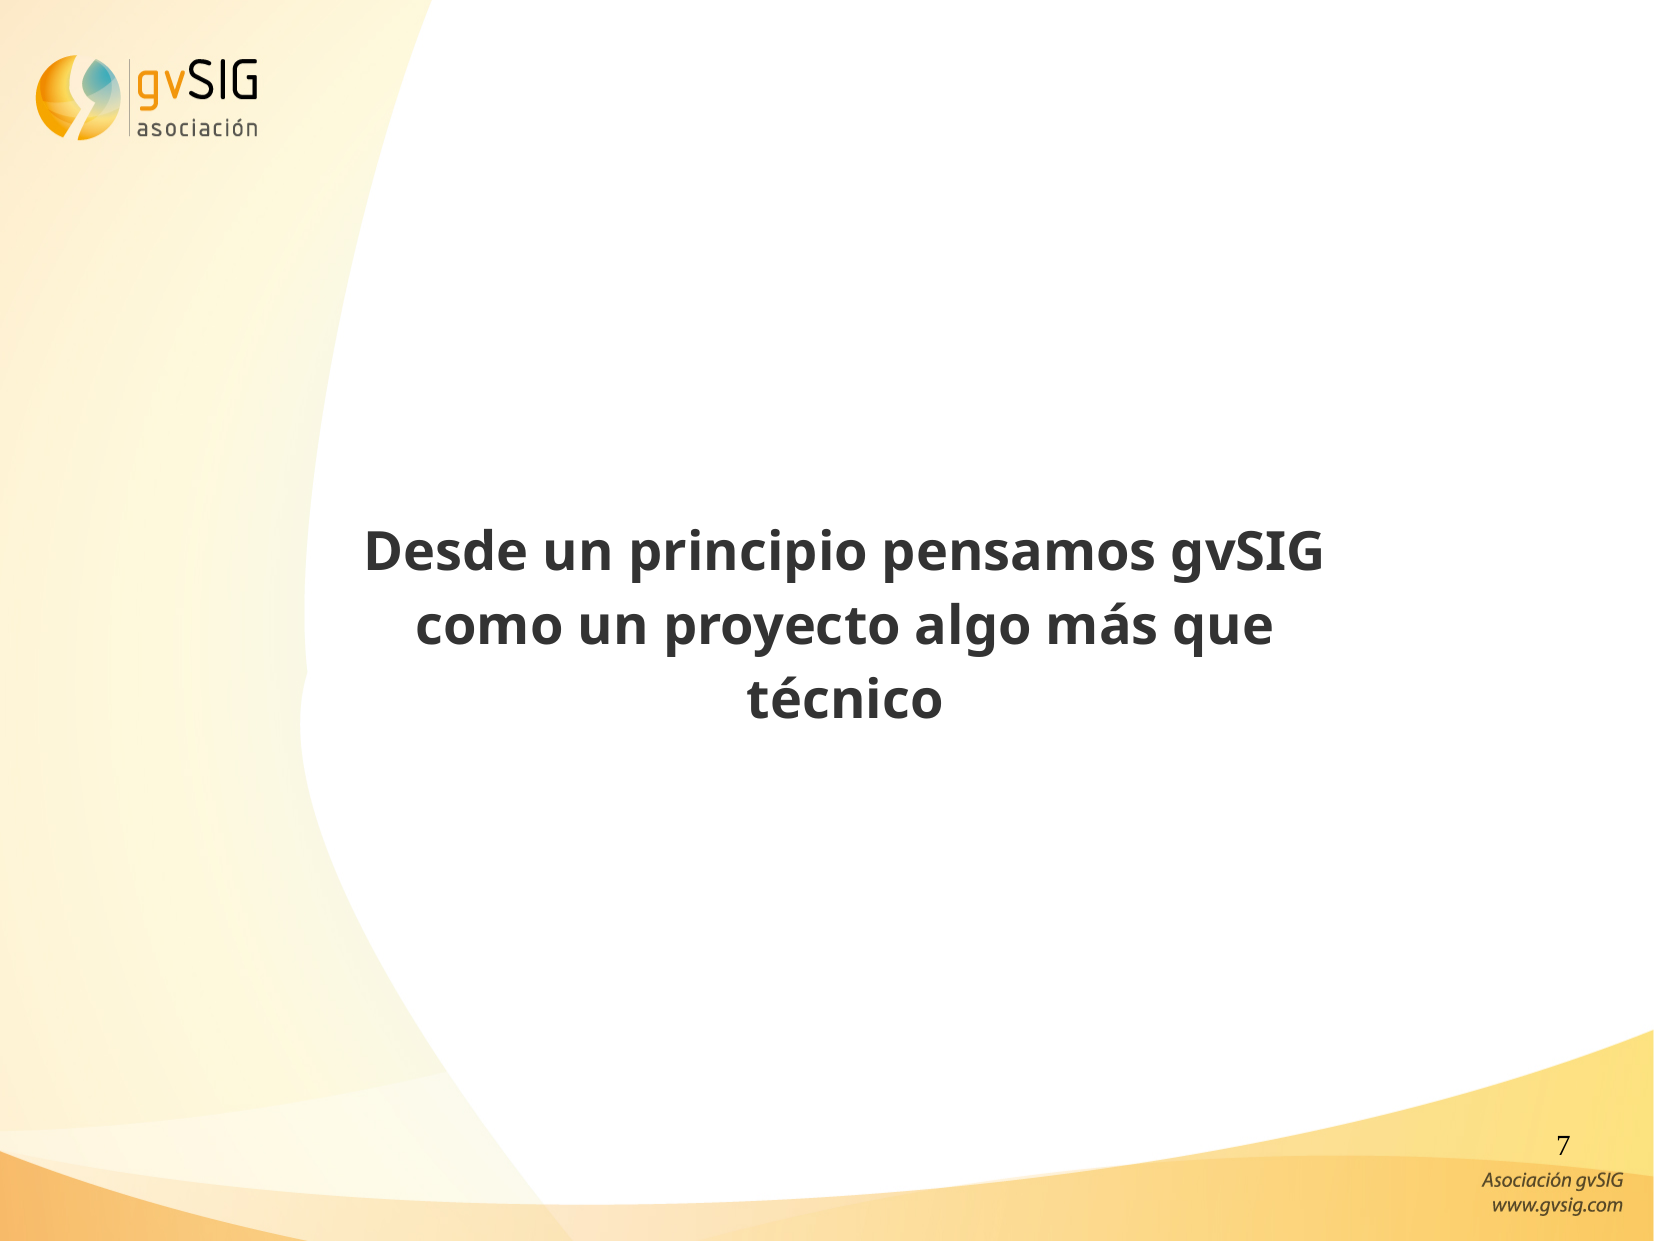

Desde un principio pensamos gvSIG como un proyecto algo más que técnico
7